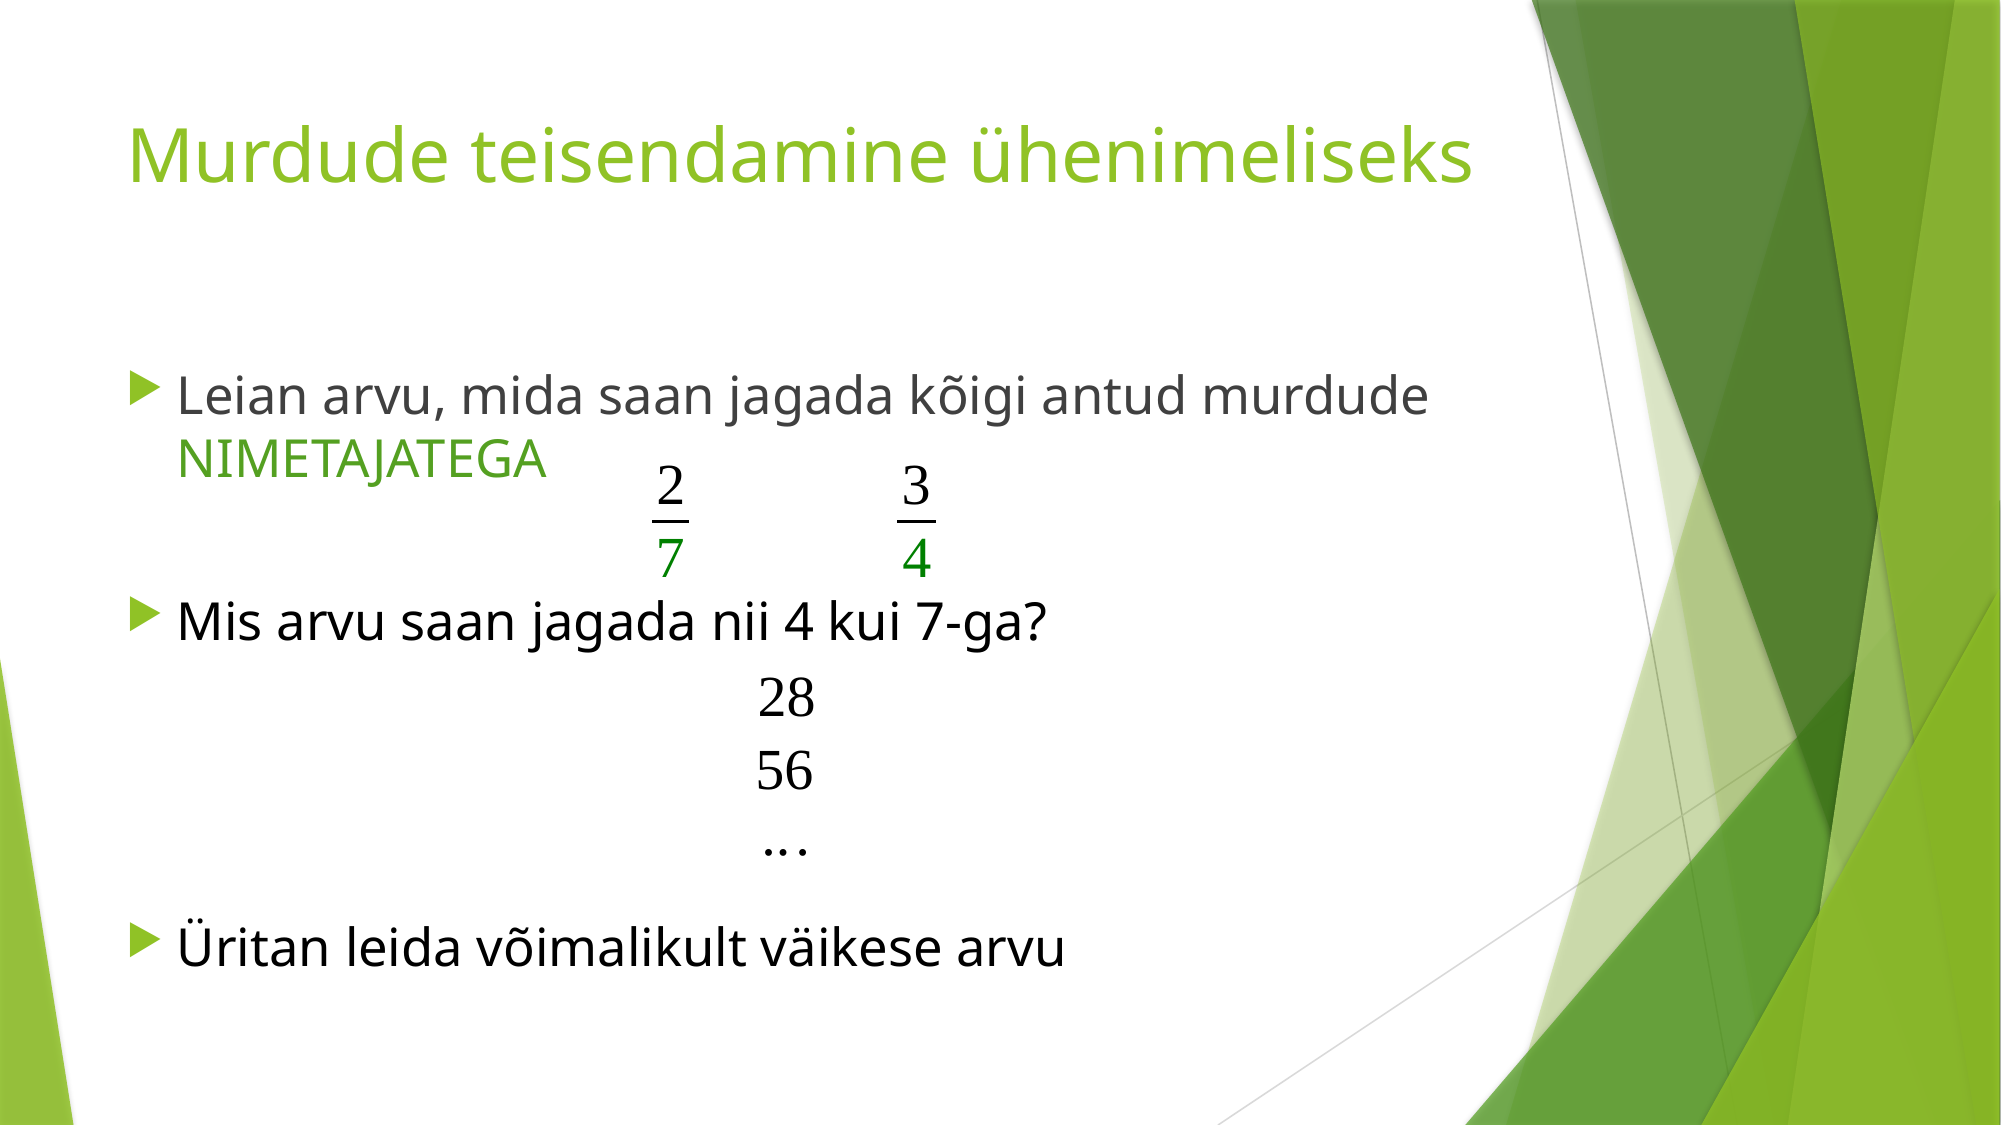

# Murdude teisendamine ühenimeliseks
Leian arvu, mida saan jagada kõigi antud murdude NIMETAJATEGA
Mis arvu saan jagada nii 4 kui 7-ga?
Üritan leida võimalikult väikese arvu